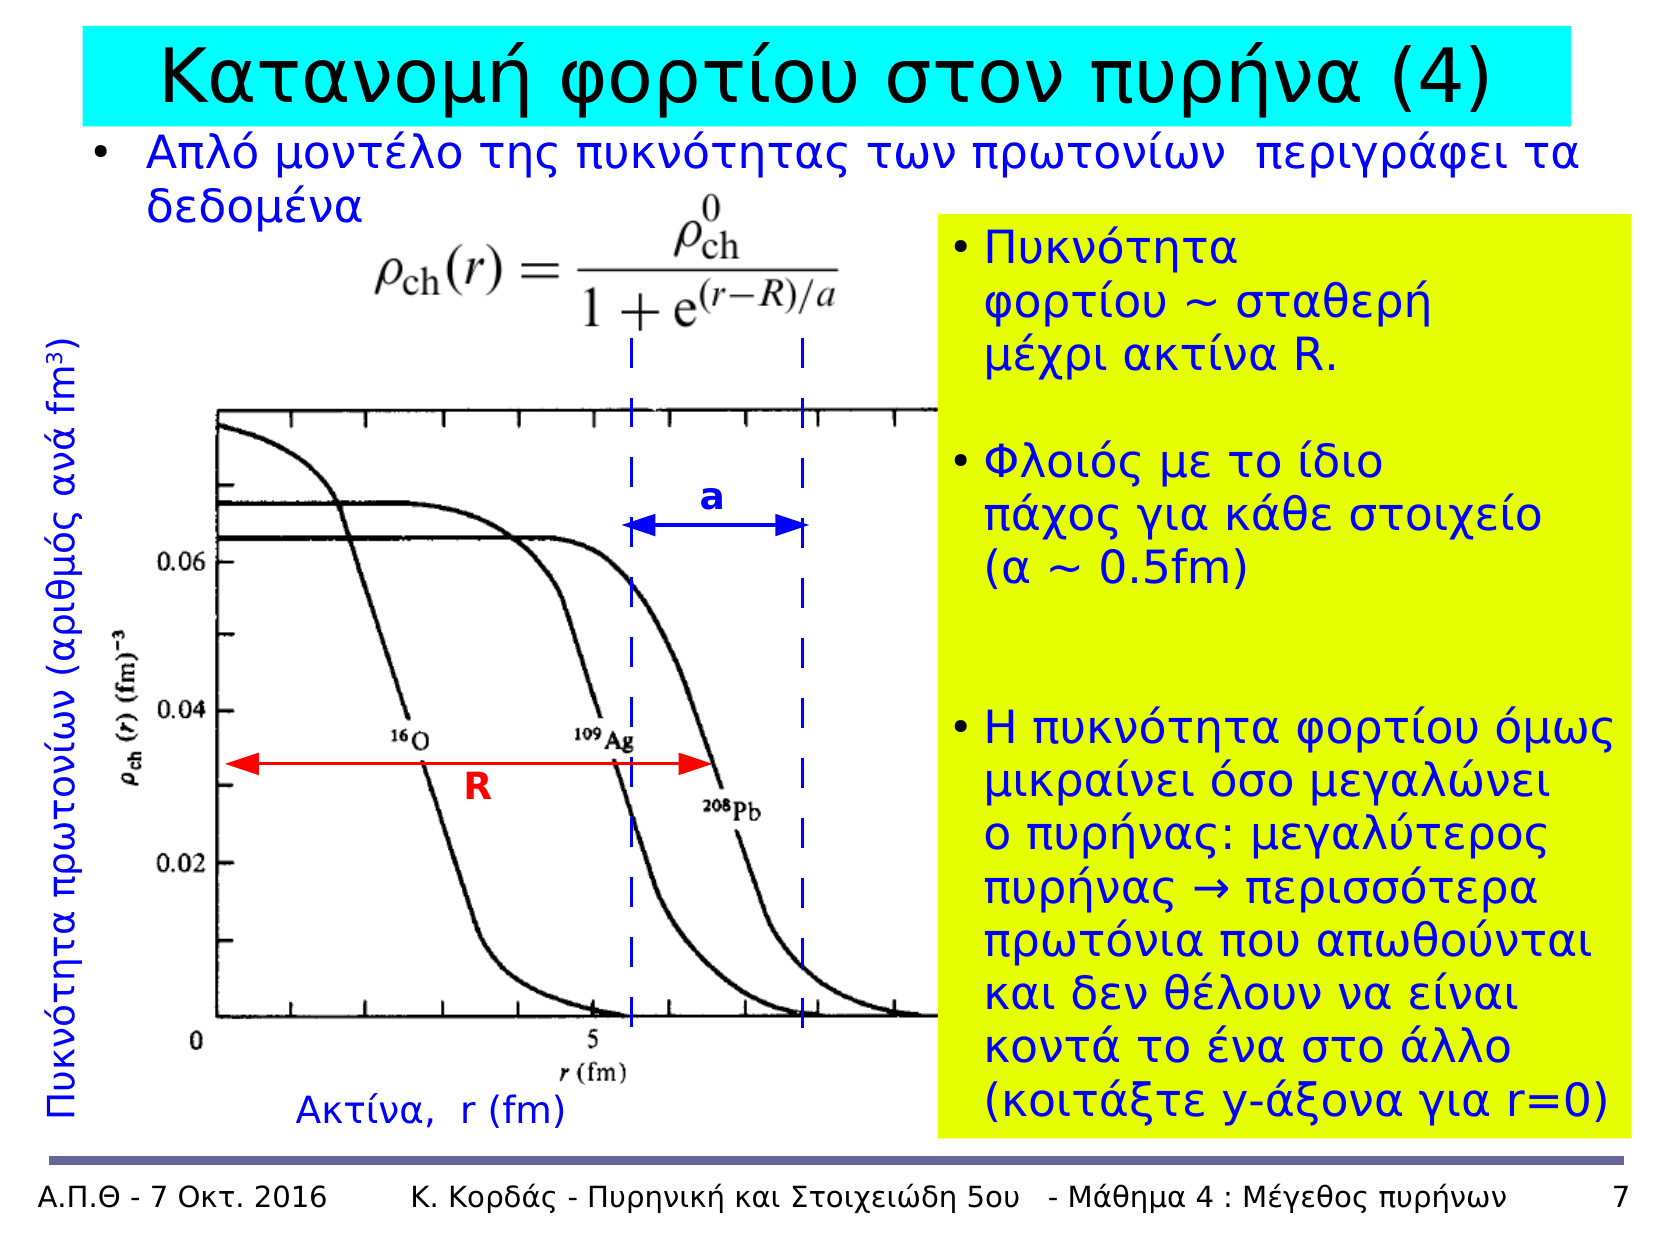

# Κατανομή φορτίου στον πυρήνα (4)
Απλό μοντέλο της πυκνότητας των πρωτονίων περιγράφει τα δεδομένα:
 Πυκνότητα
 φορτίου ~ σταθερή
 μέχρι ακτίνα R.
 Φλοιός με το ίδιο
 πάχος για κάθε στοιχείο
 (α ~ 0.5fm)
 Η πυκνότητα φορτίου όμως
 μικραίνει όσο μεγαλώνει
 ο πυρήνας: μεγαλύτερος
 πυρήνας → περισσότερα
 πρωτόνια που απωθούνται
 και δεν θέλουν να είναι
 κοντά το ένα στο άλλο
 (κοιτάξτε y-άξονα για r=0)
a
Πυκνότητα πρωτονίων (αριθμός ανά fm3)
R
Ακτίνα, r (fm)
Α.Π.Θ - 7 Οκτ. 2016
Κ. Κορδάς - Πυρηνική και Στοιχειώδη 5ου - Μάθημα 4 : Mέγεθος πυρήνων
7